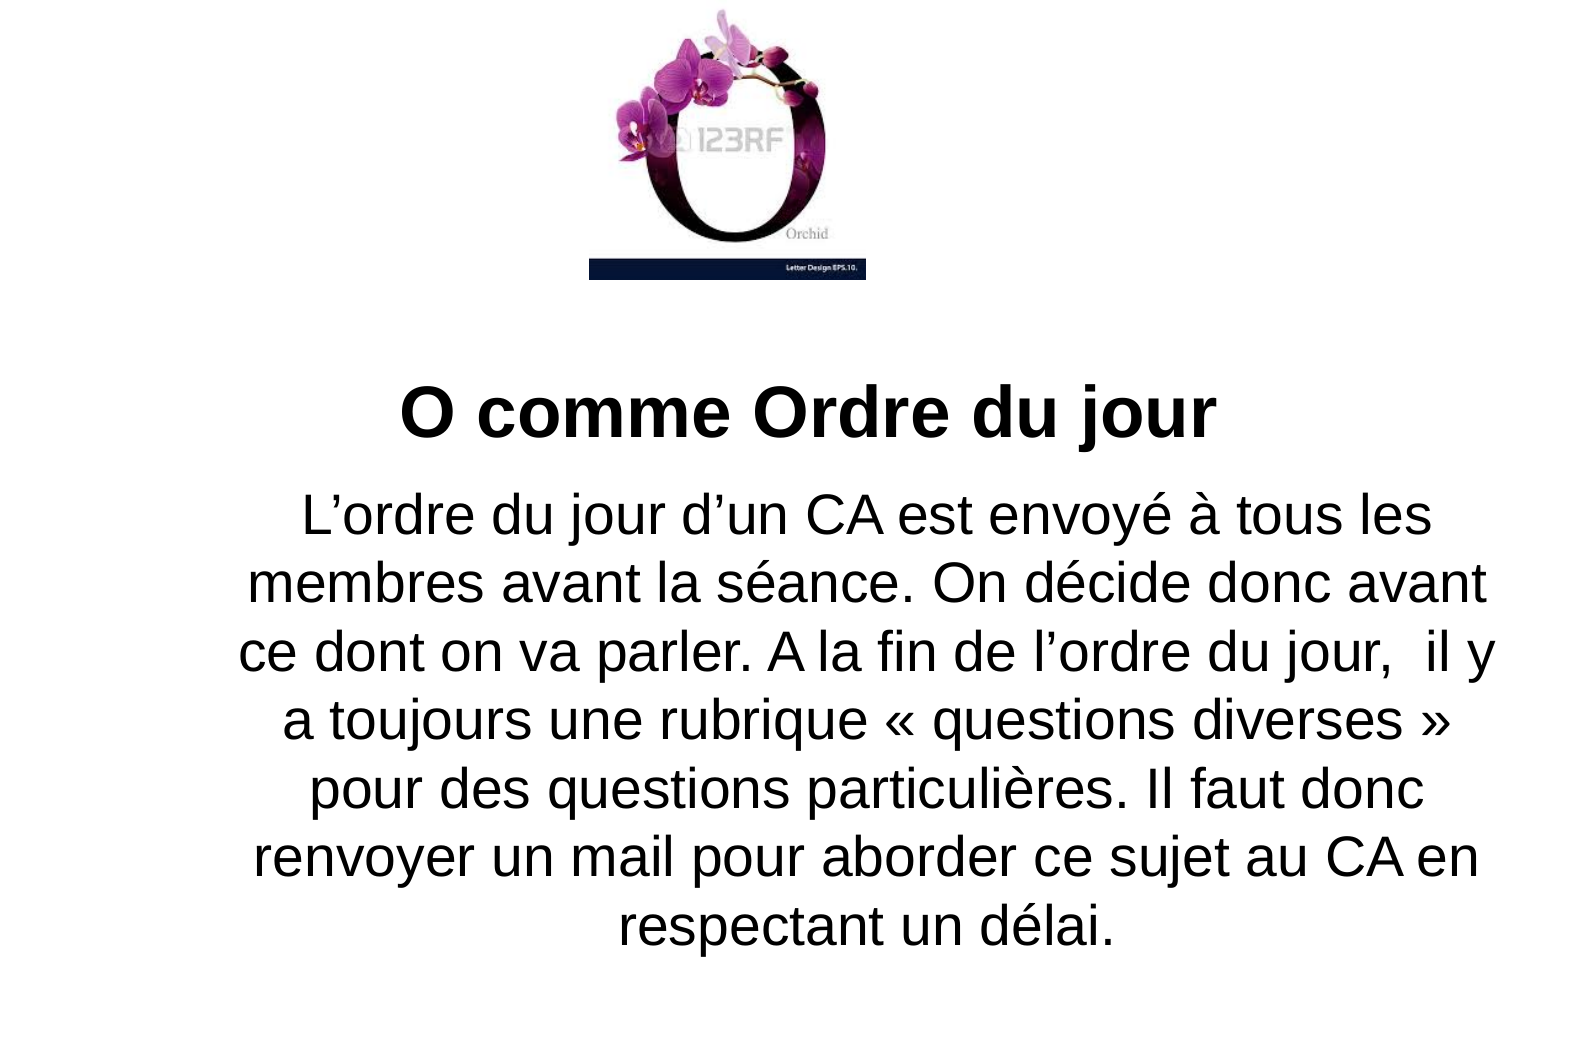

# O
O comme Ordre du jour
L’ordre du jour d’un CA est envoyé à tous les membres avant la séance. On décide donc avant ce dont on va parler. A la fin de l’ordre du jour, il y a toujours une rubrique « questions diverses » pour des questions particulières. Il faut donc renvoyer un mail pour aborder ce sujet au CA en respectant un délai.